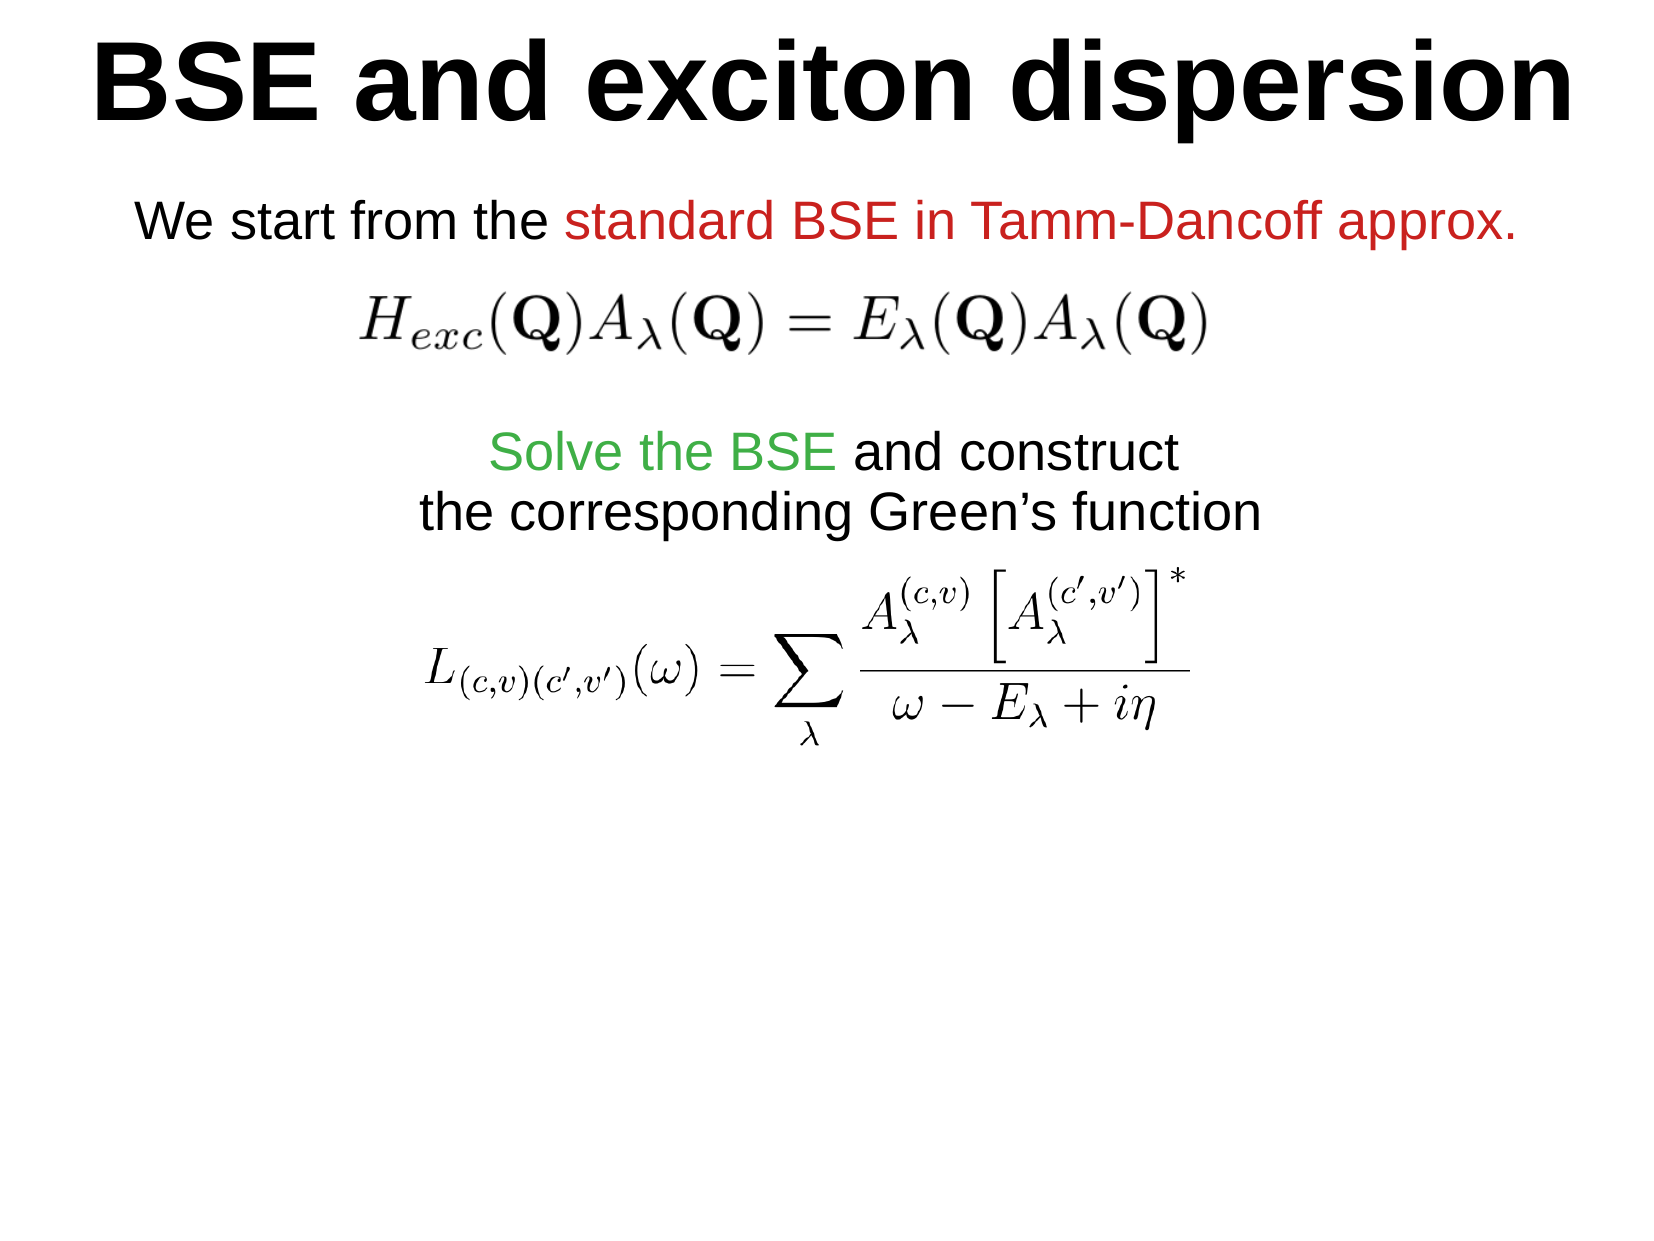

# BSE and exciton dispersion
We start from the standard BSE in Tamm-Dancoff approx.
Solve the BSE and construct
the corresponding Green’s function